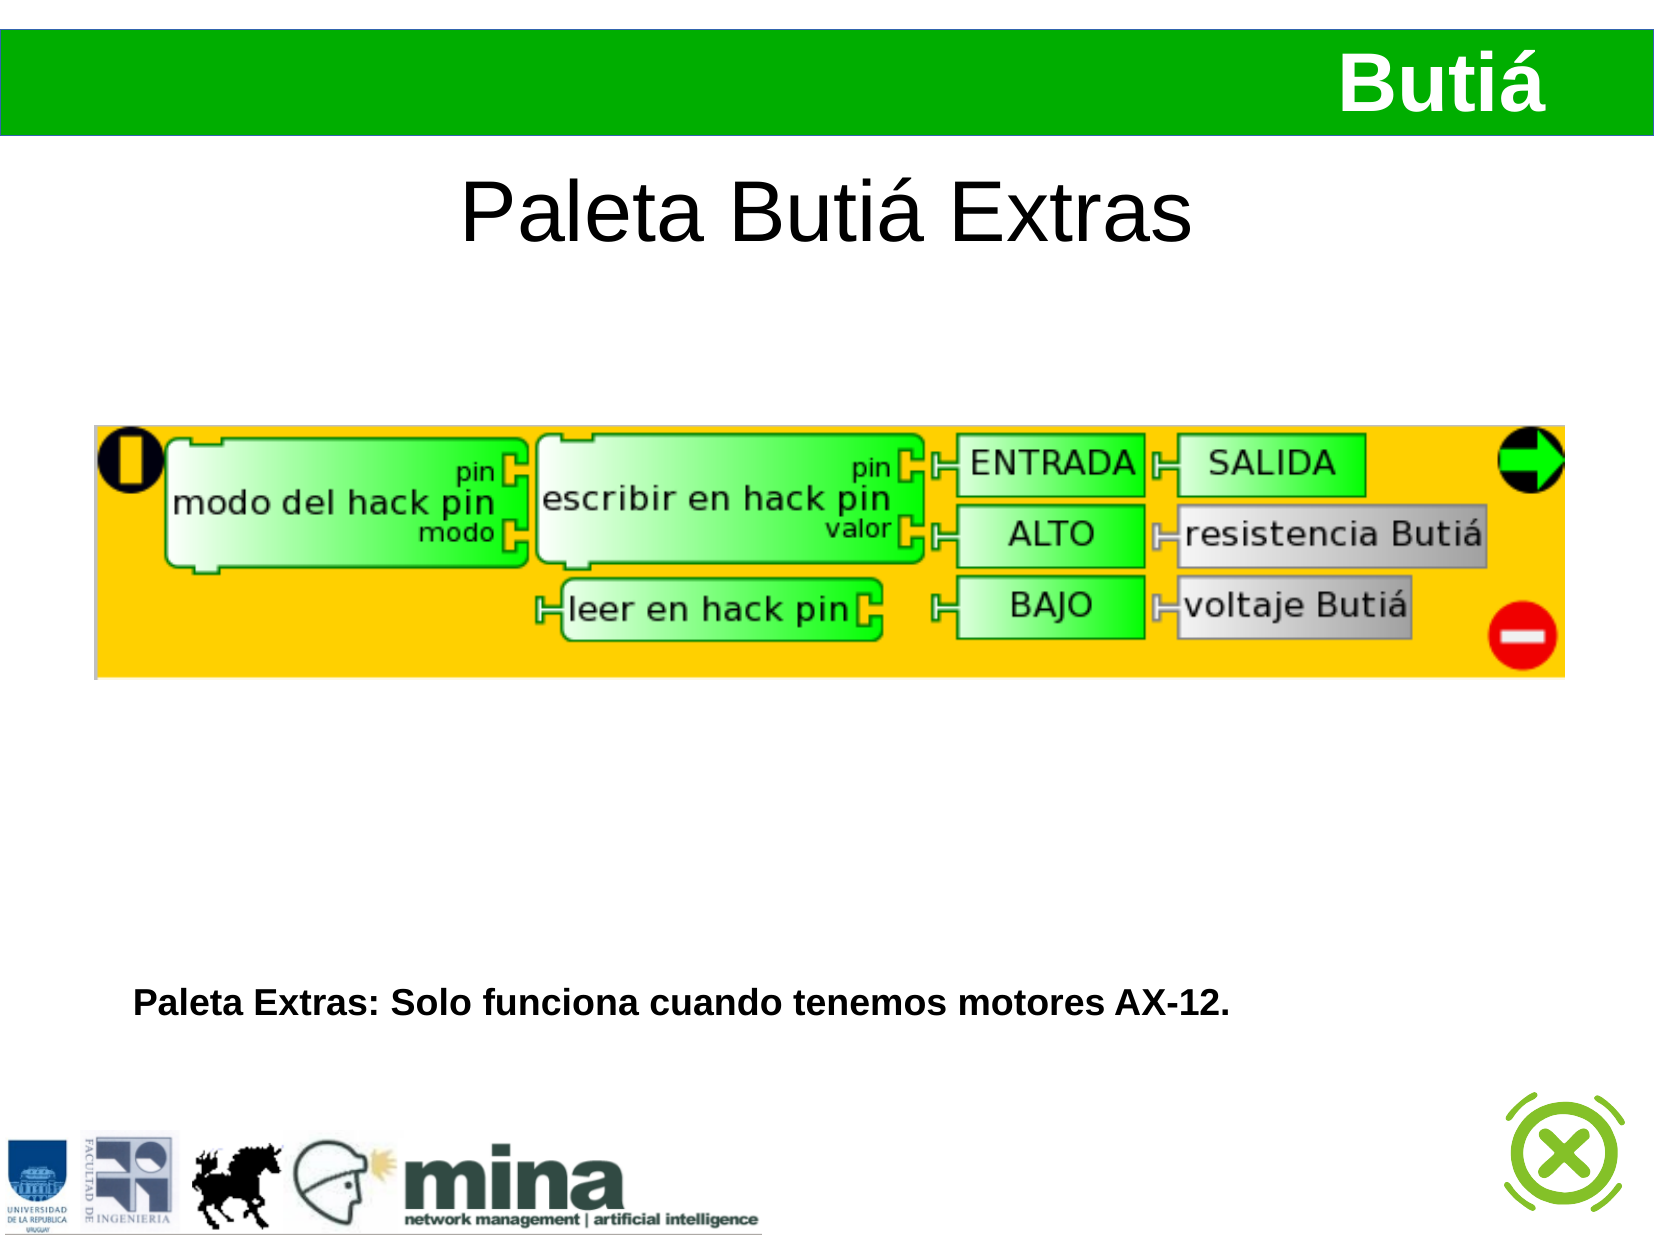

# Paleta Butiá Extras
Paleta Extras: Solo funciona cuando tenemos motores AX-12.